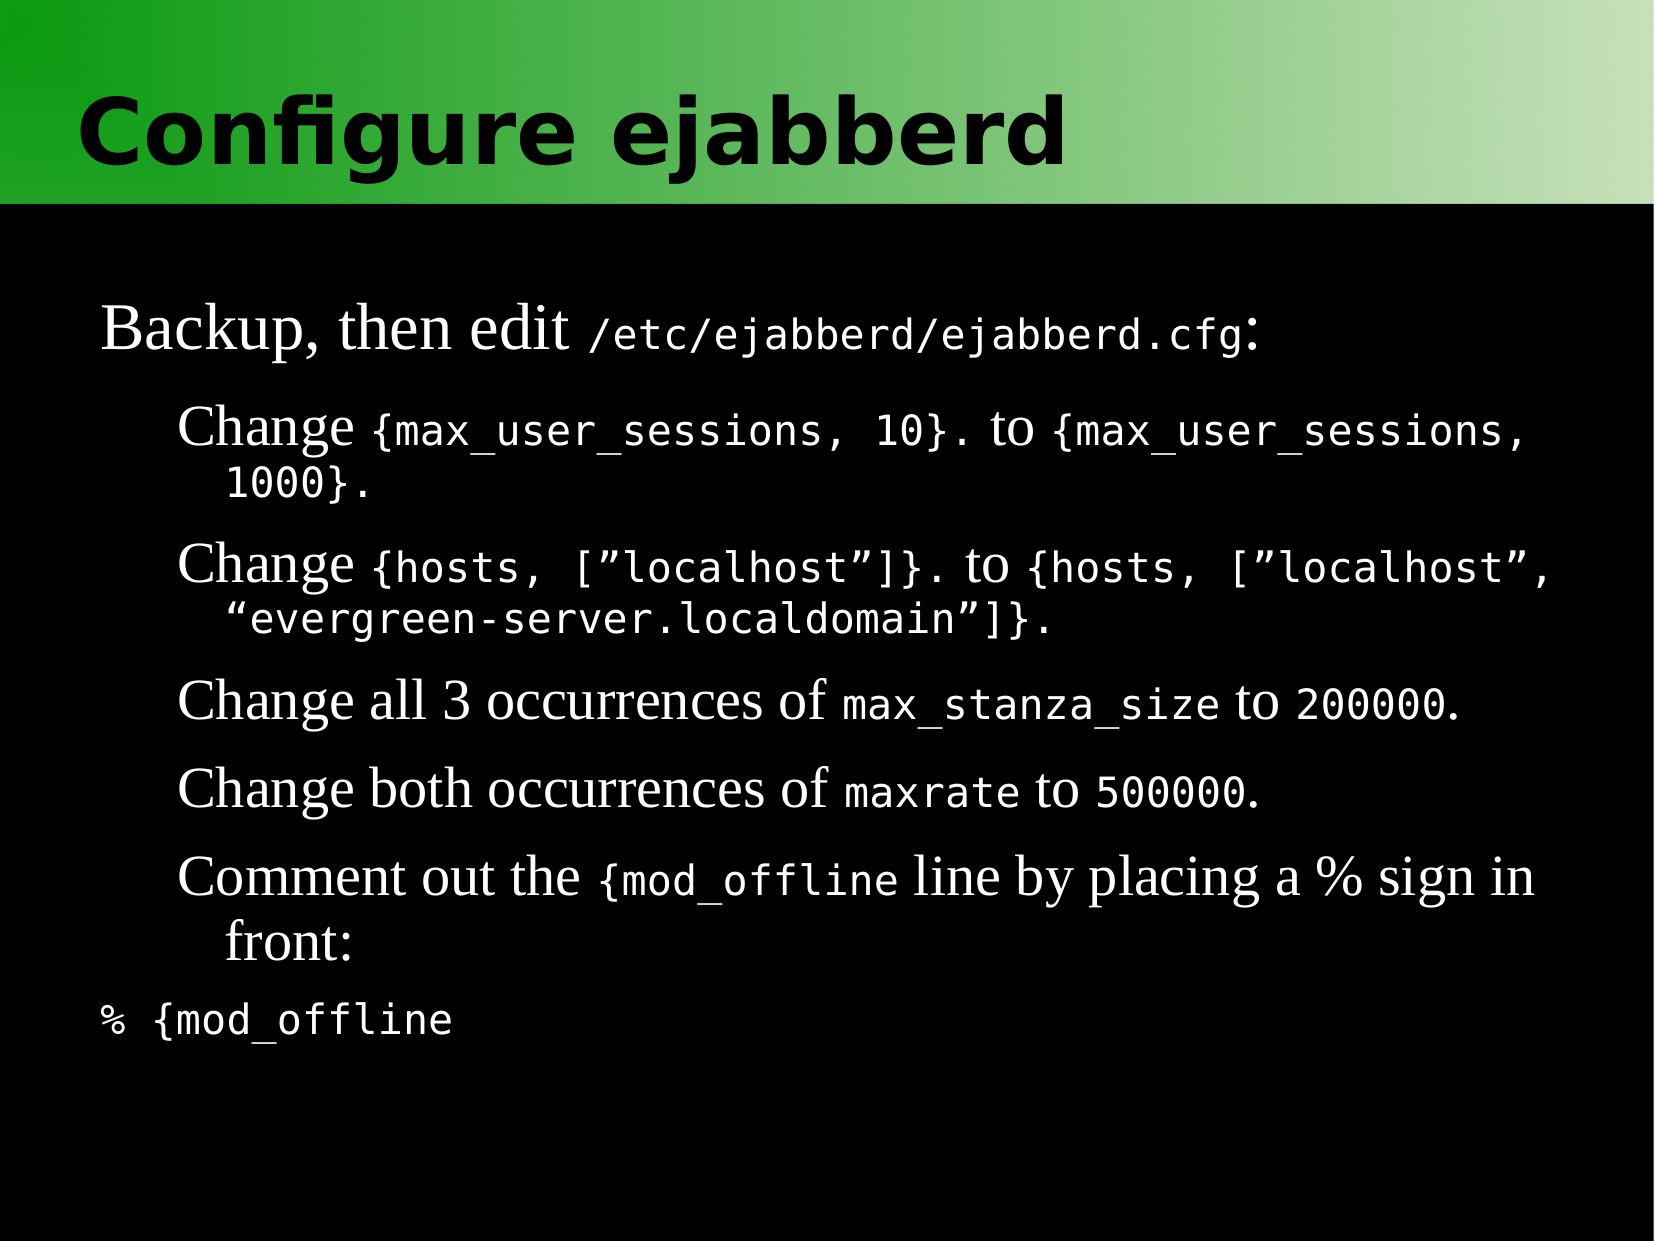

# Configure ejabberd
Backup, then edit /etc/ejabberd/ejabberd.cfg:
Change {max_user_sessions, 10}. to {max_user_sessions, 1000}.
Change {hosts, [”localhost”]}. to {hosts, [”localhost”, “evergreen-server.localdomain”]}.
Change all 3 occurrences of max_stanza_size to 200000.
Change both occurrences of maxrate to 500000.
Comment out the {mod_offline line by placing a % sign in front:
% {mod_offline